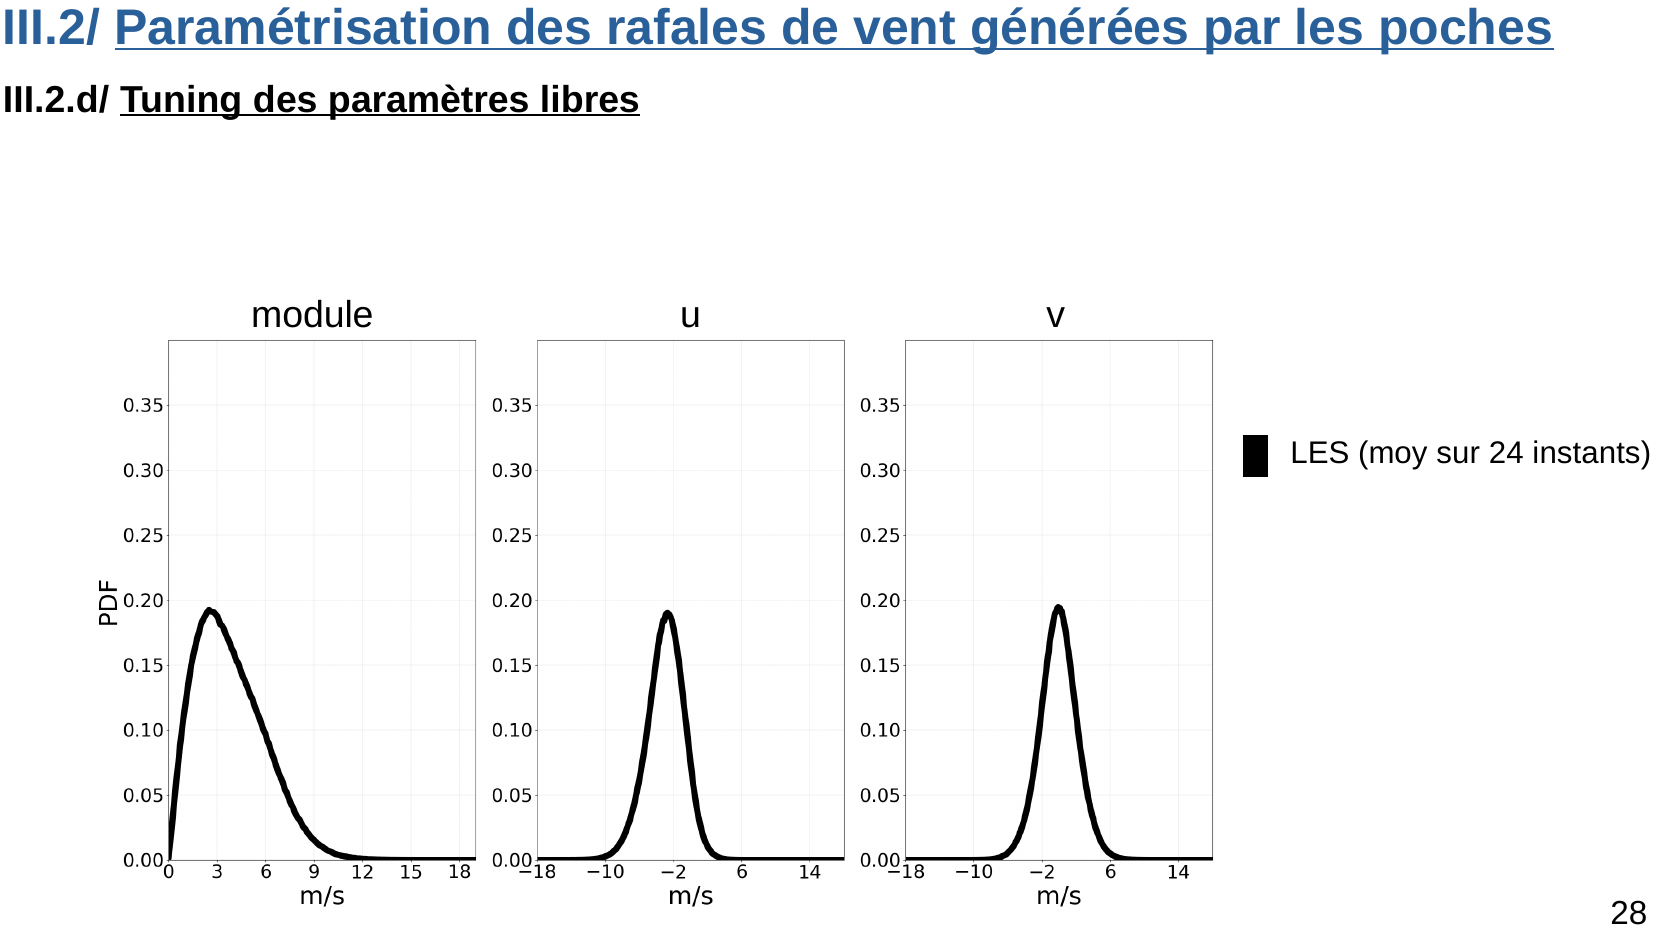

III.2/ Paramétrisation des rafales de vent générées par les poches
III.2.d/ Tuning des paramètres libres
module
 u
 v
lll
LES (moy sur 24 instants)
28